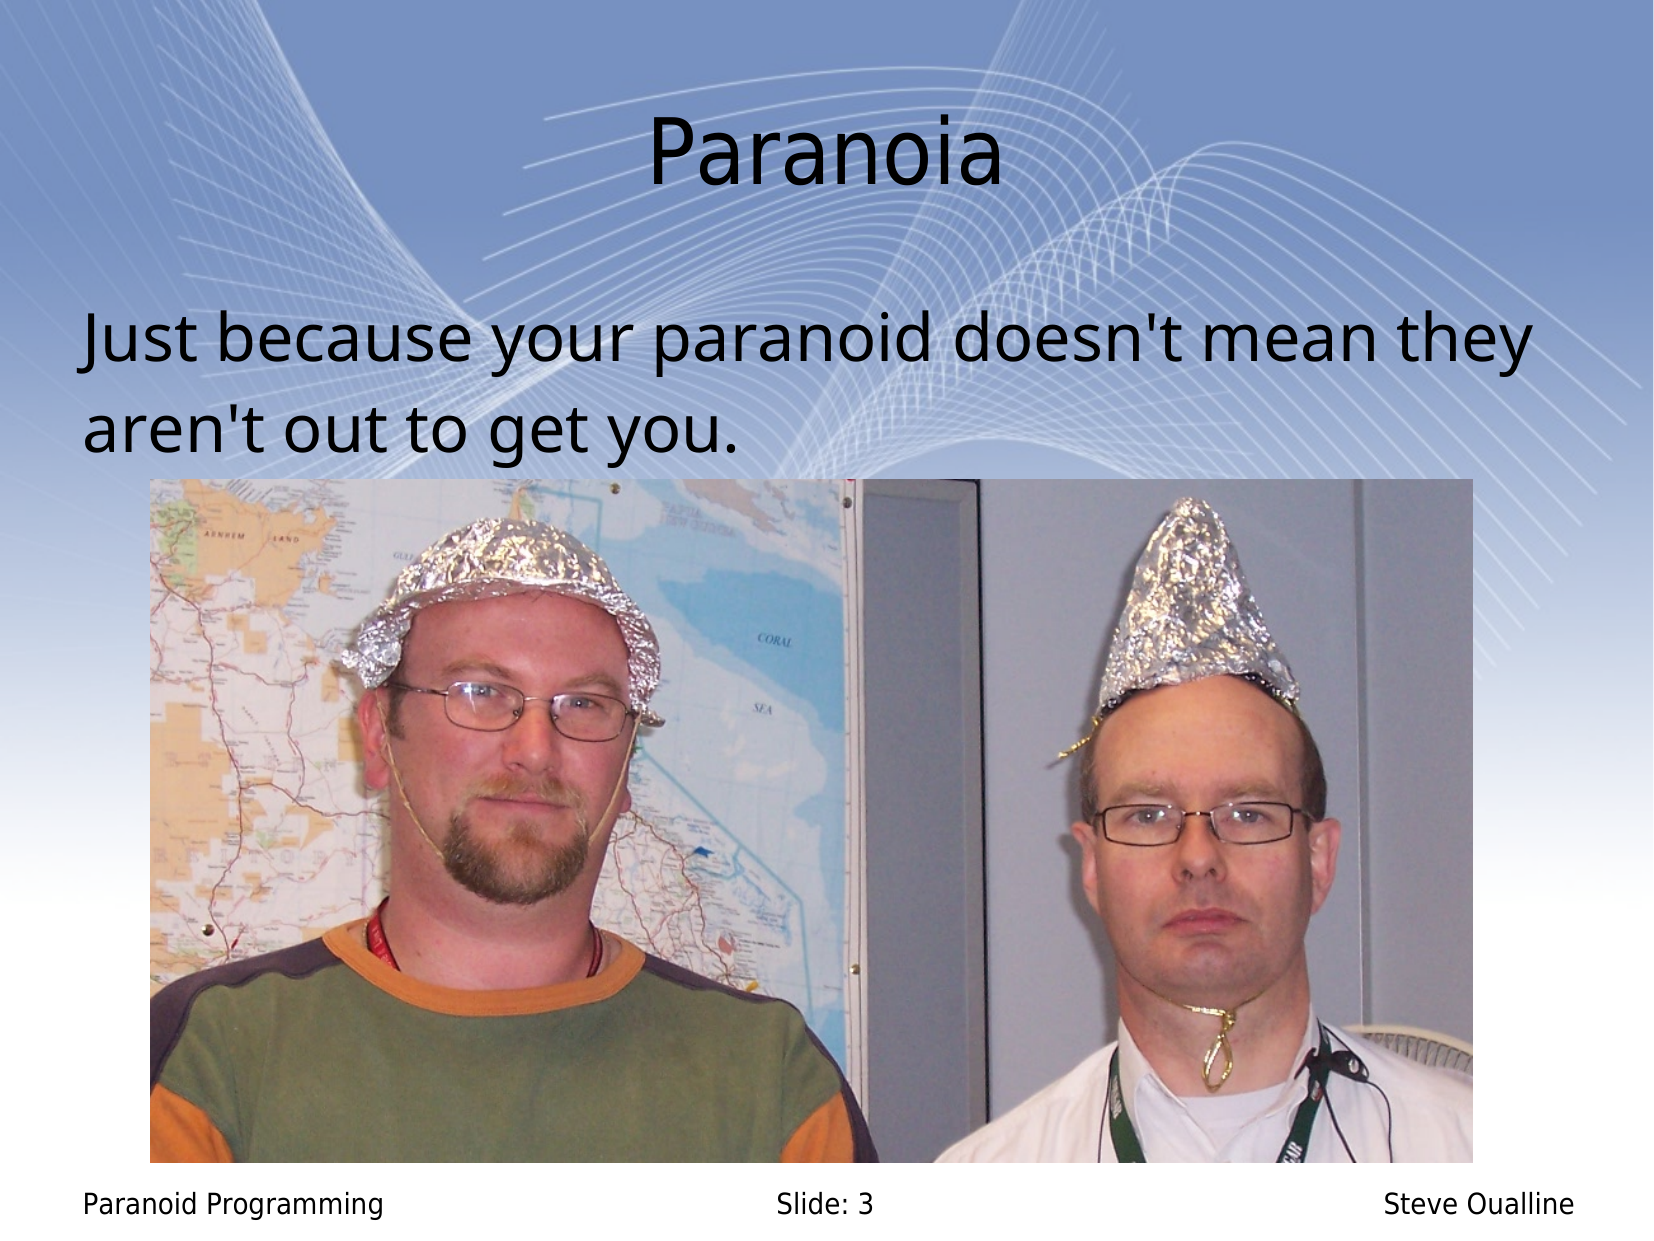

# Paranoia
Just because your paranoid doesn't mean they aren't out to get you.
Paranoid Programming
Steve Oualline
3